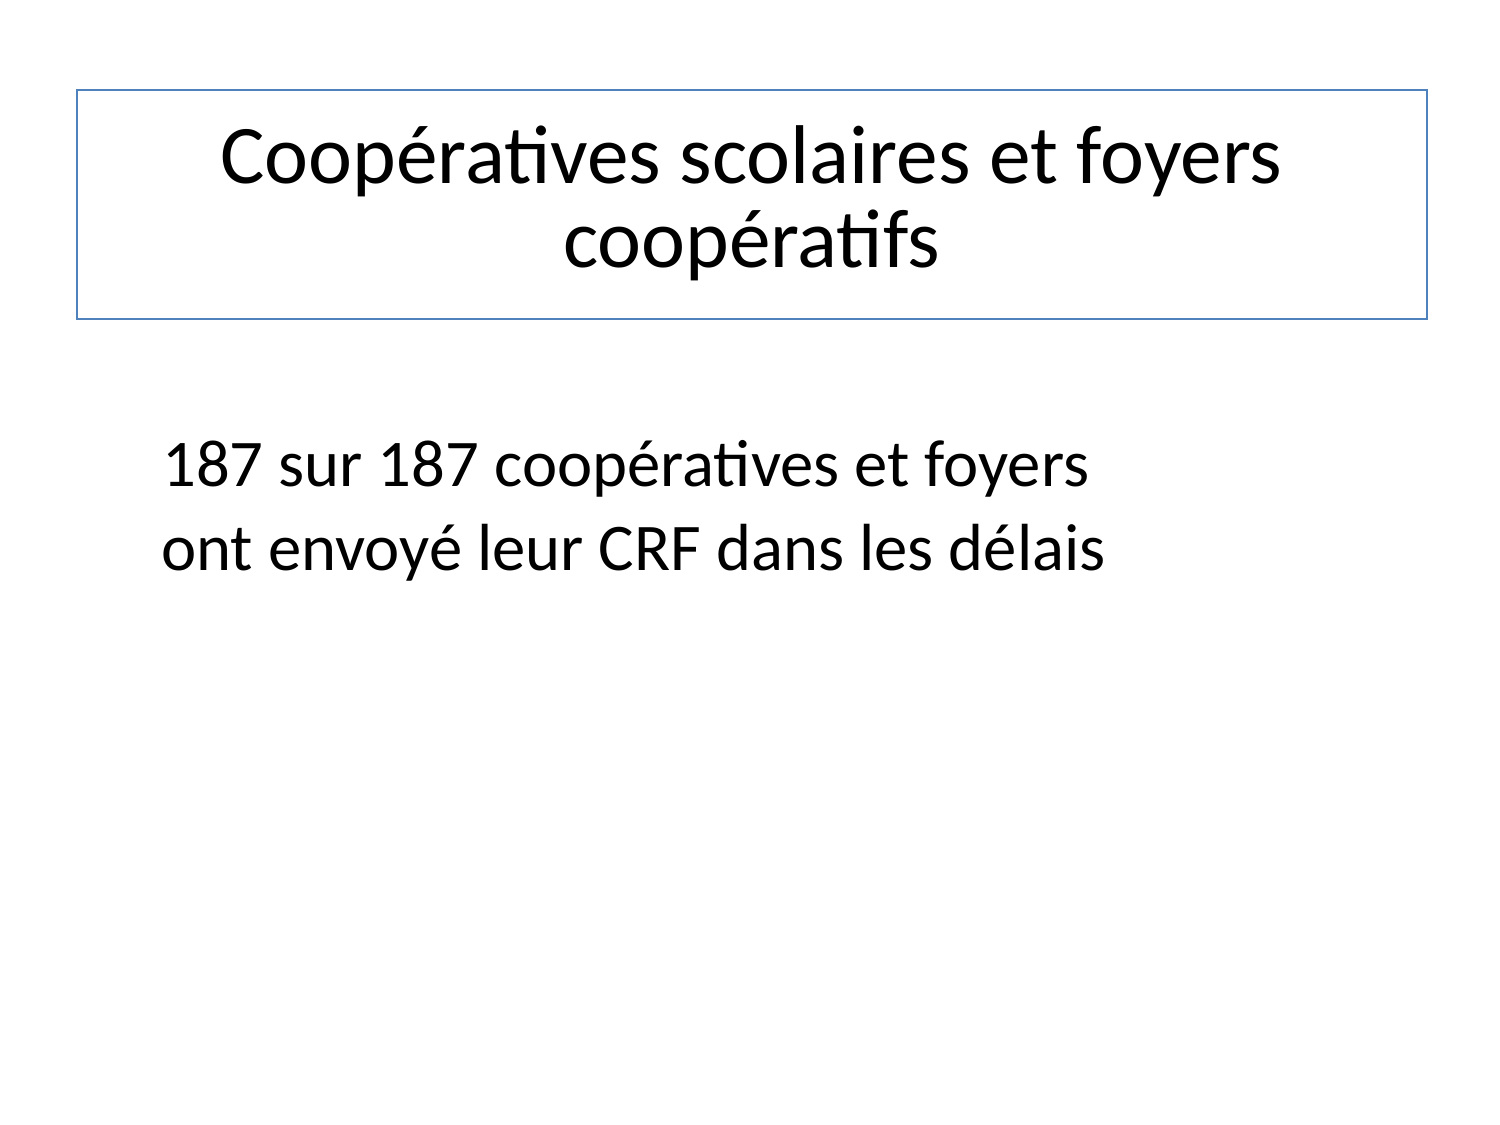

Coopératives scolaires et foyers coopératifs
187 sur 187 coopératives et foyers
 ont envoyé leur CRF dans les délais